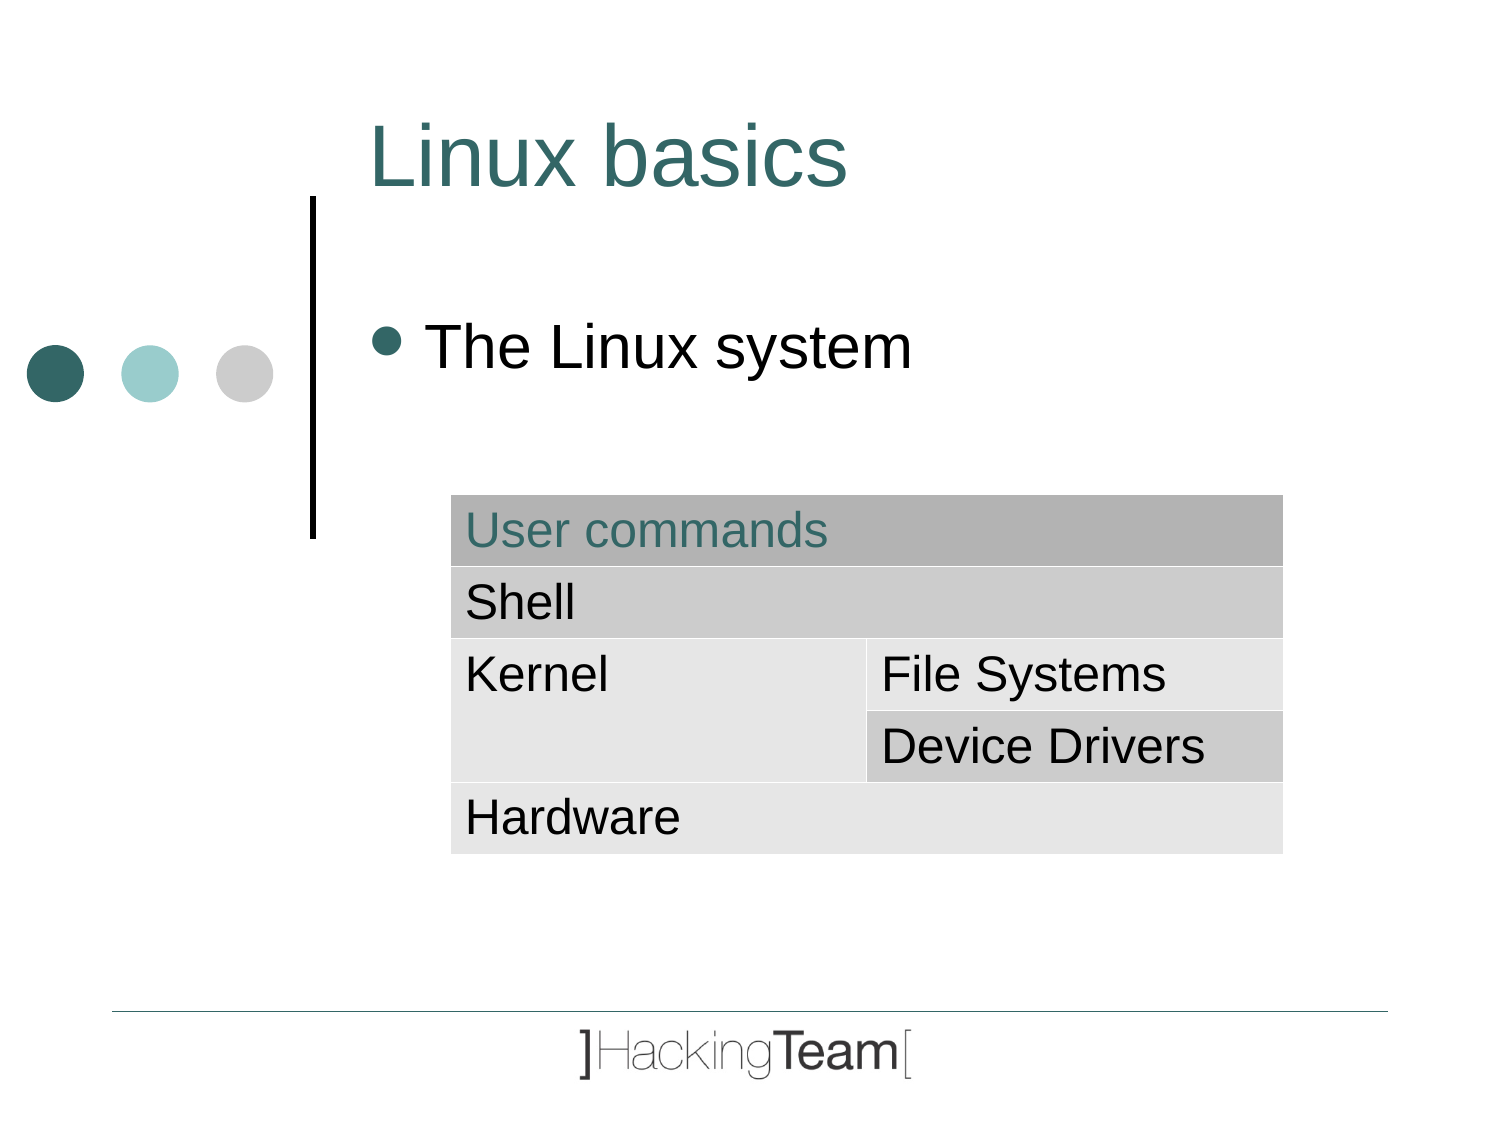

# Linux basics
The Linux system
| User commands | |
| --- | --- |
| Shell | |
| Kernel | File Systems |
| | Device Drivers |
| Hardware | |